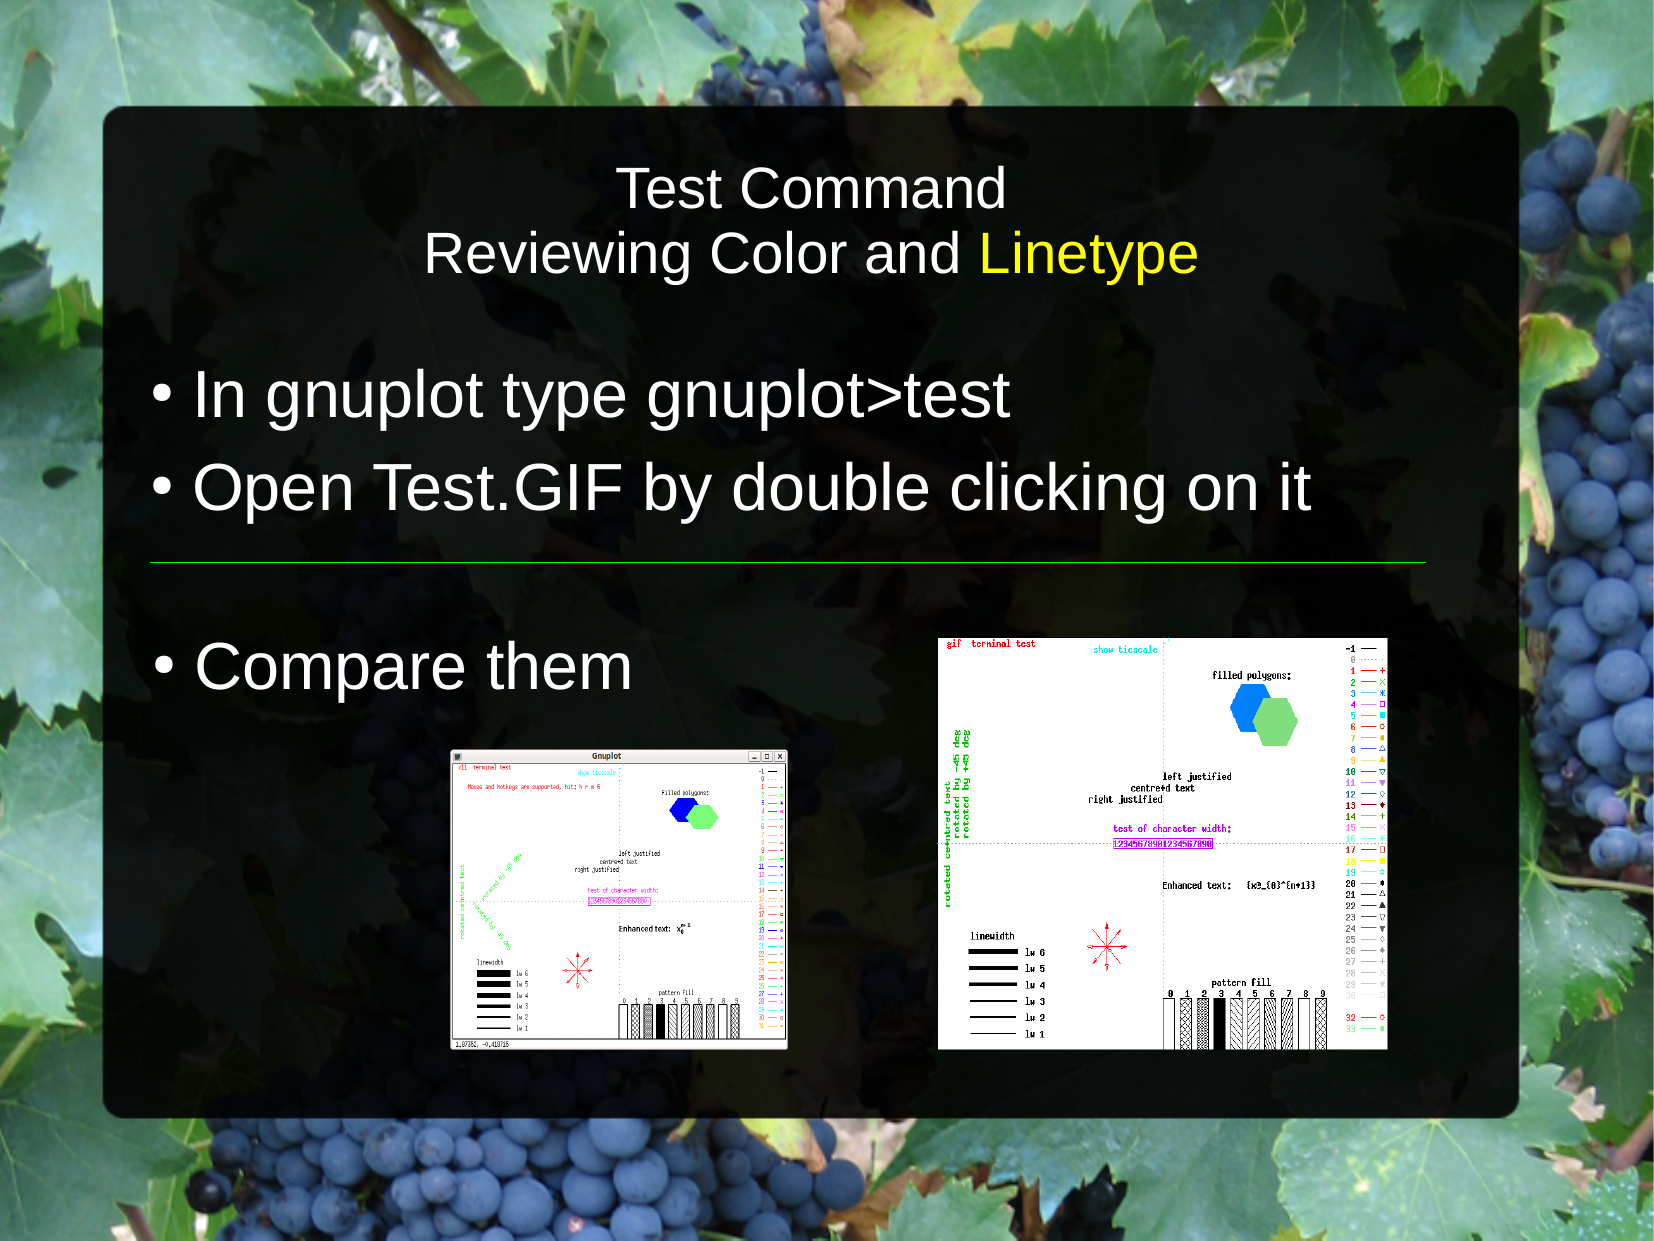

# Test Command Reviewing Color and Linetype
 In gnuplot type gnuplot>test
 Open Test.GIF by double clicking on it
 Compare them